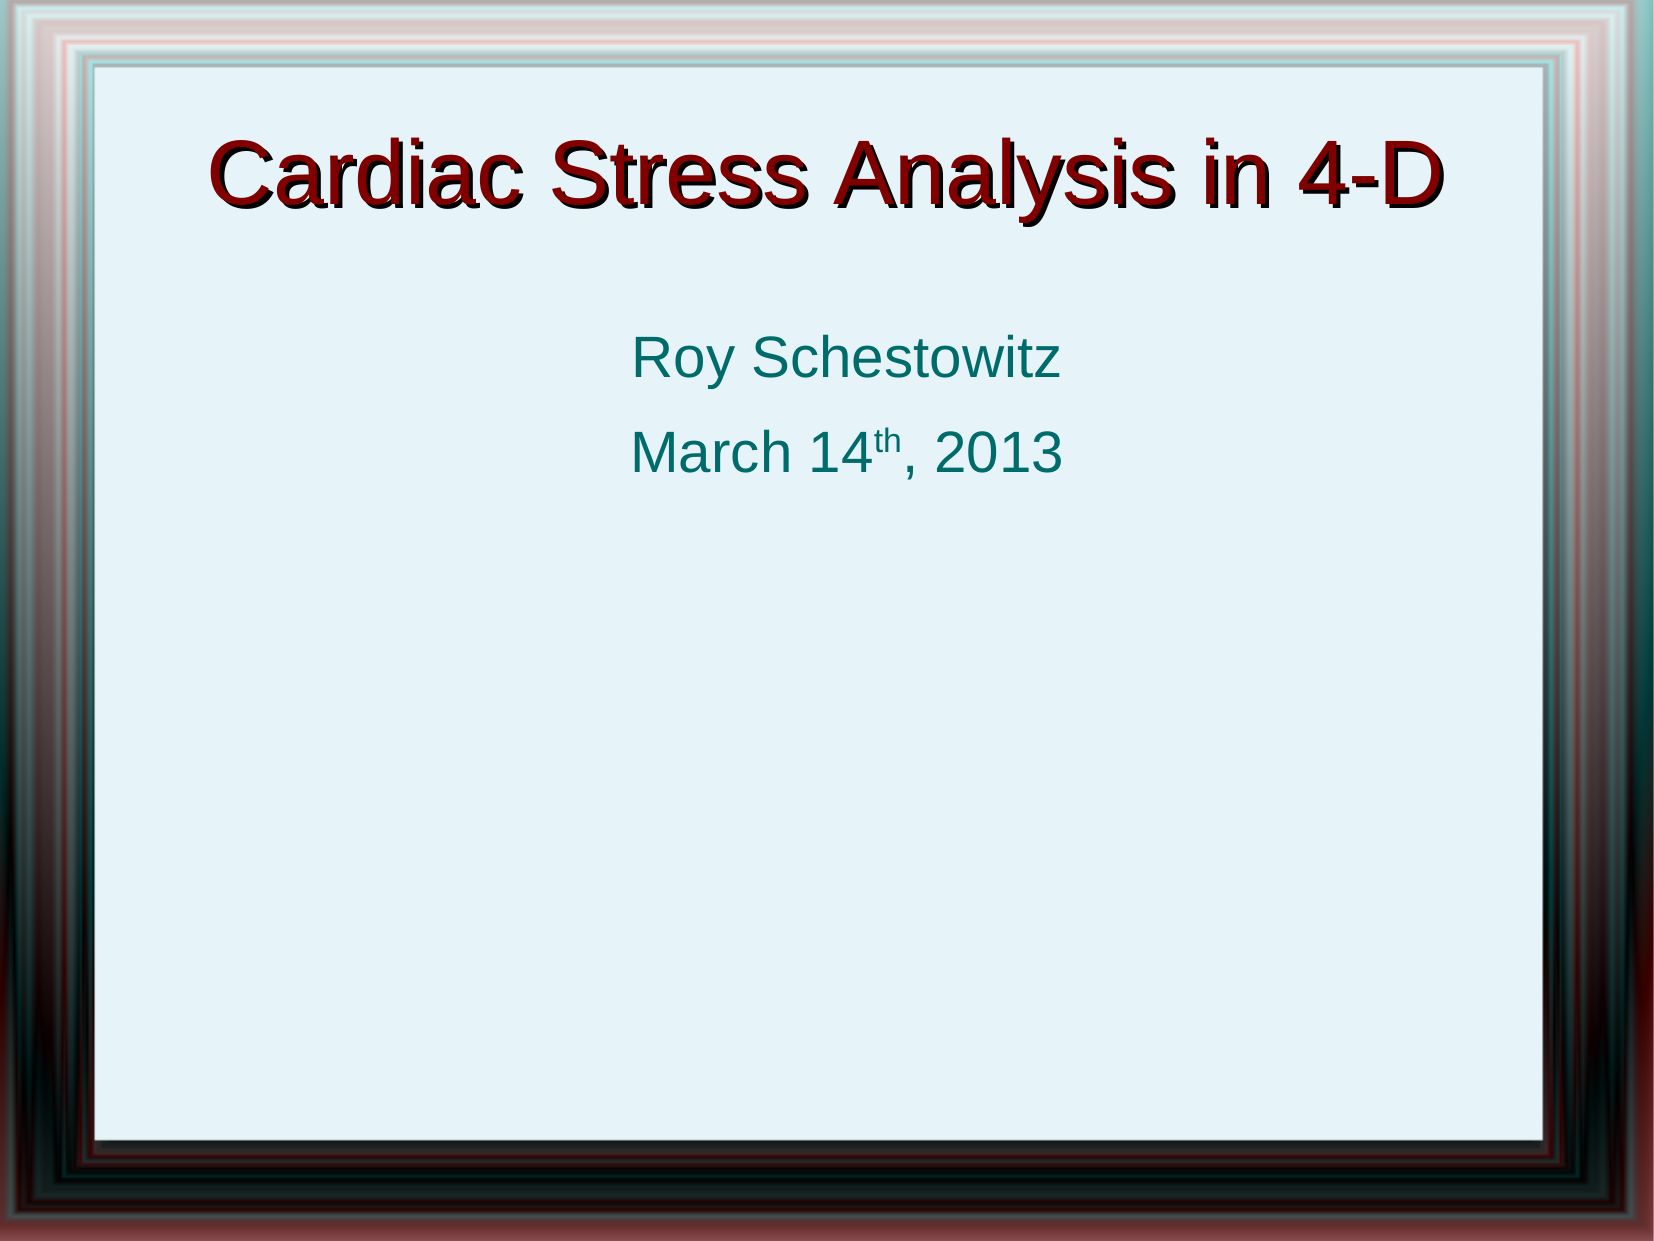

# Cardiac Stress Analysis in 4-D
Roy Schestowitz
March 14th, 2013